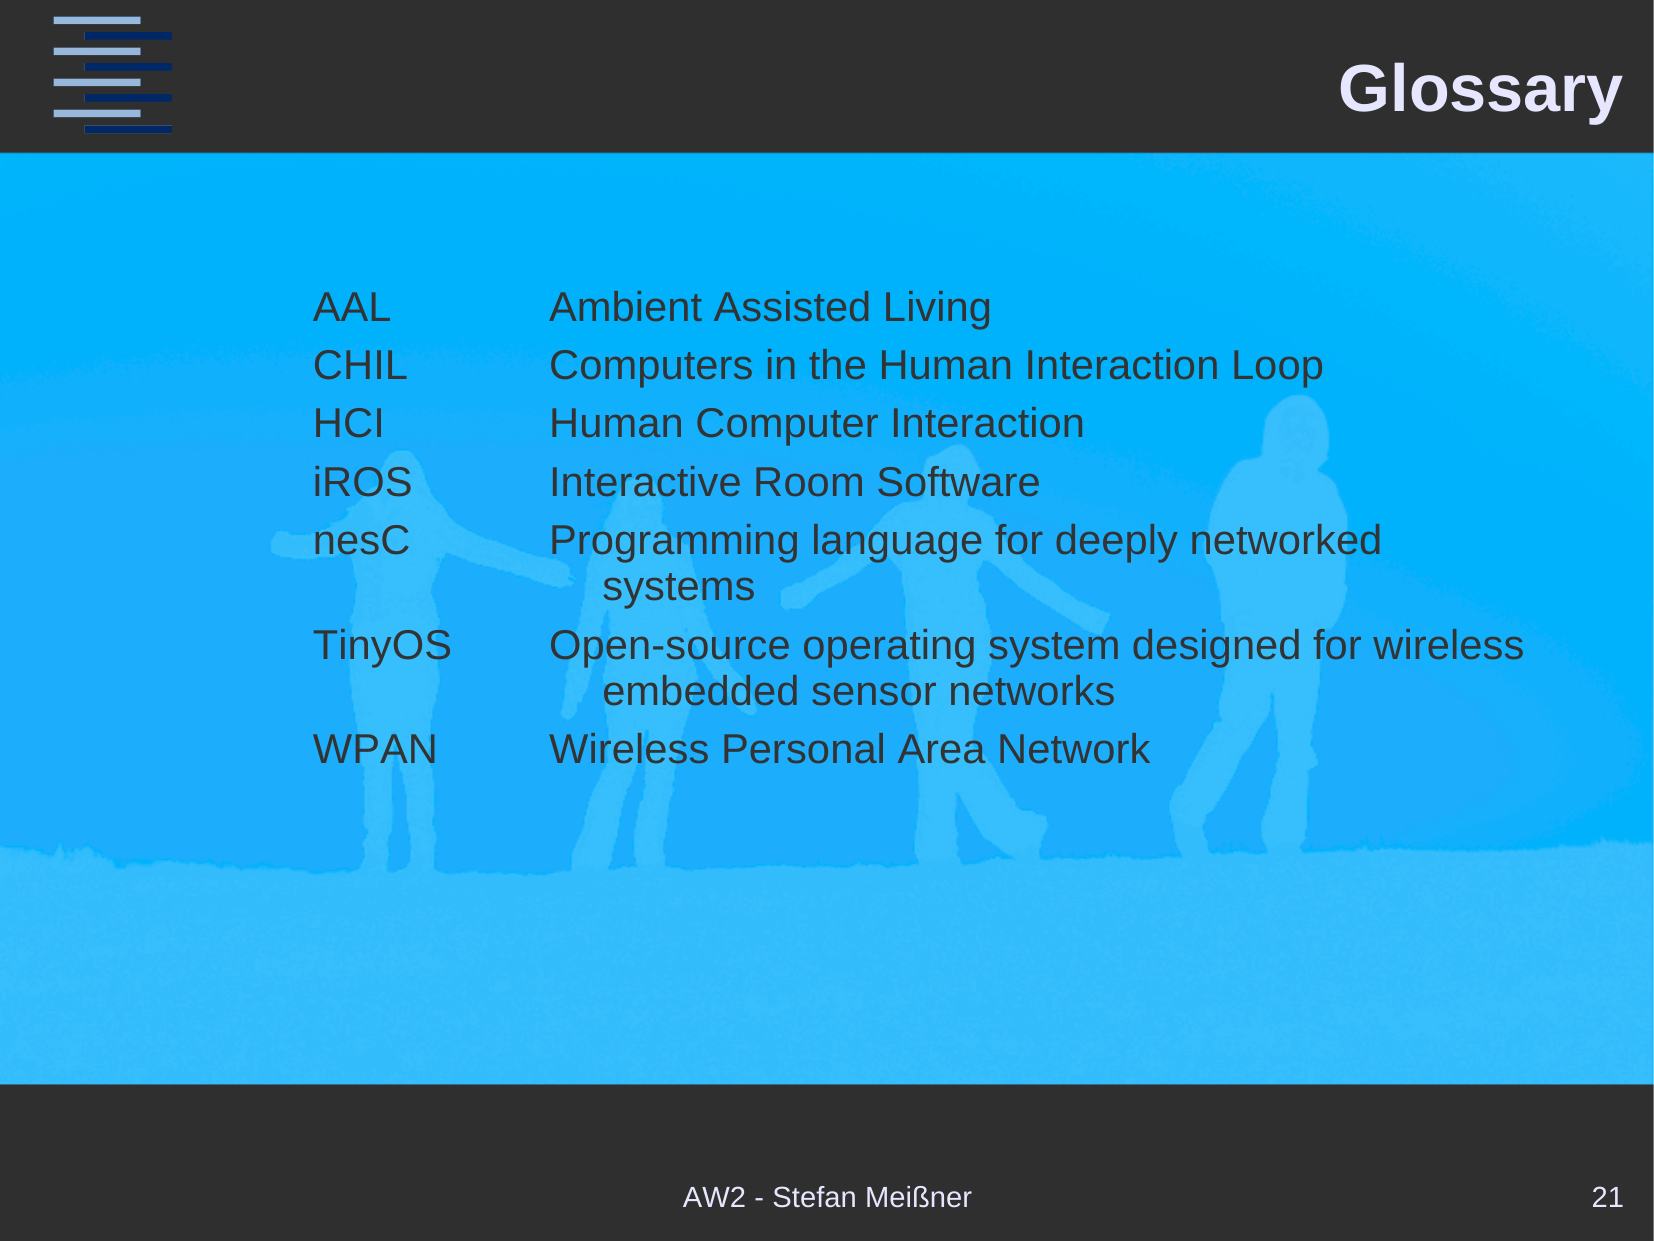

# Glossary
AAL
CHIL
HCI
iROS
nesC
TinyOS
WPAN
Ambient Assisted Living
Computers in the Human Interaction Loop
Human Computer Interaction
Interactive Room Software
Programming language for deeply networked systems
Open-source operating system designed for wireless embedded sensor networks
Wireless Personal Area Network
AW2 - Stefan Meißner
21